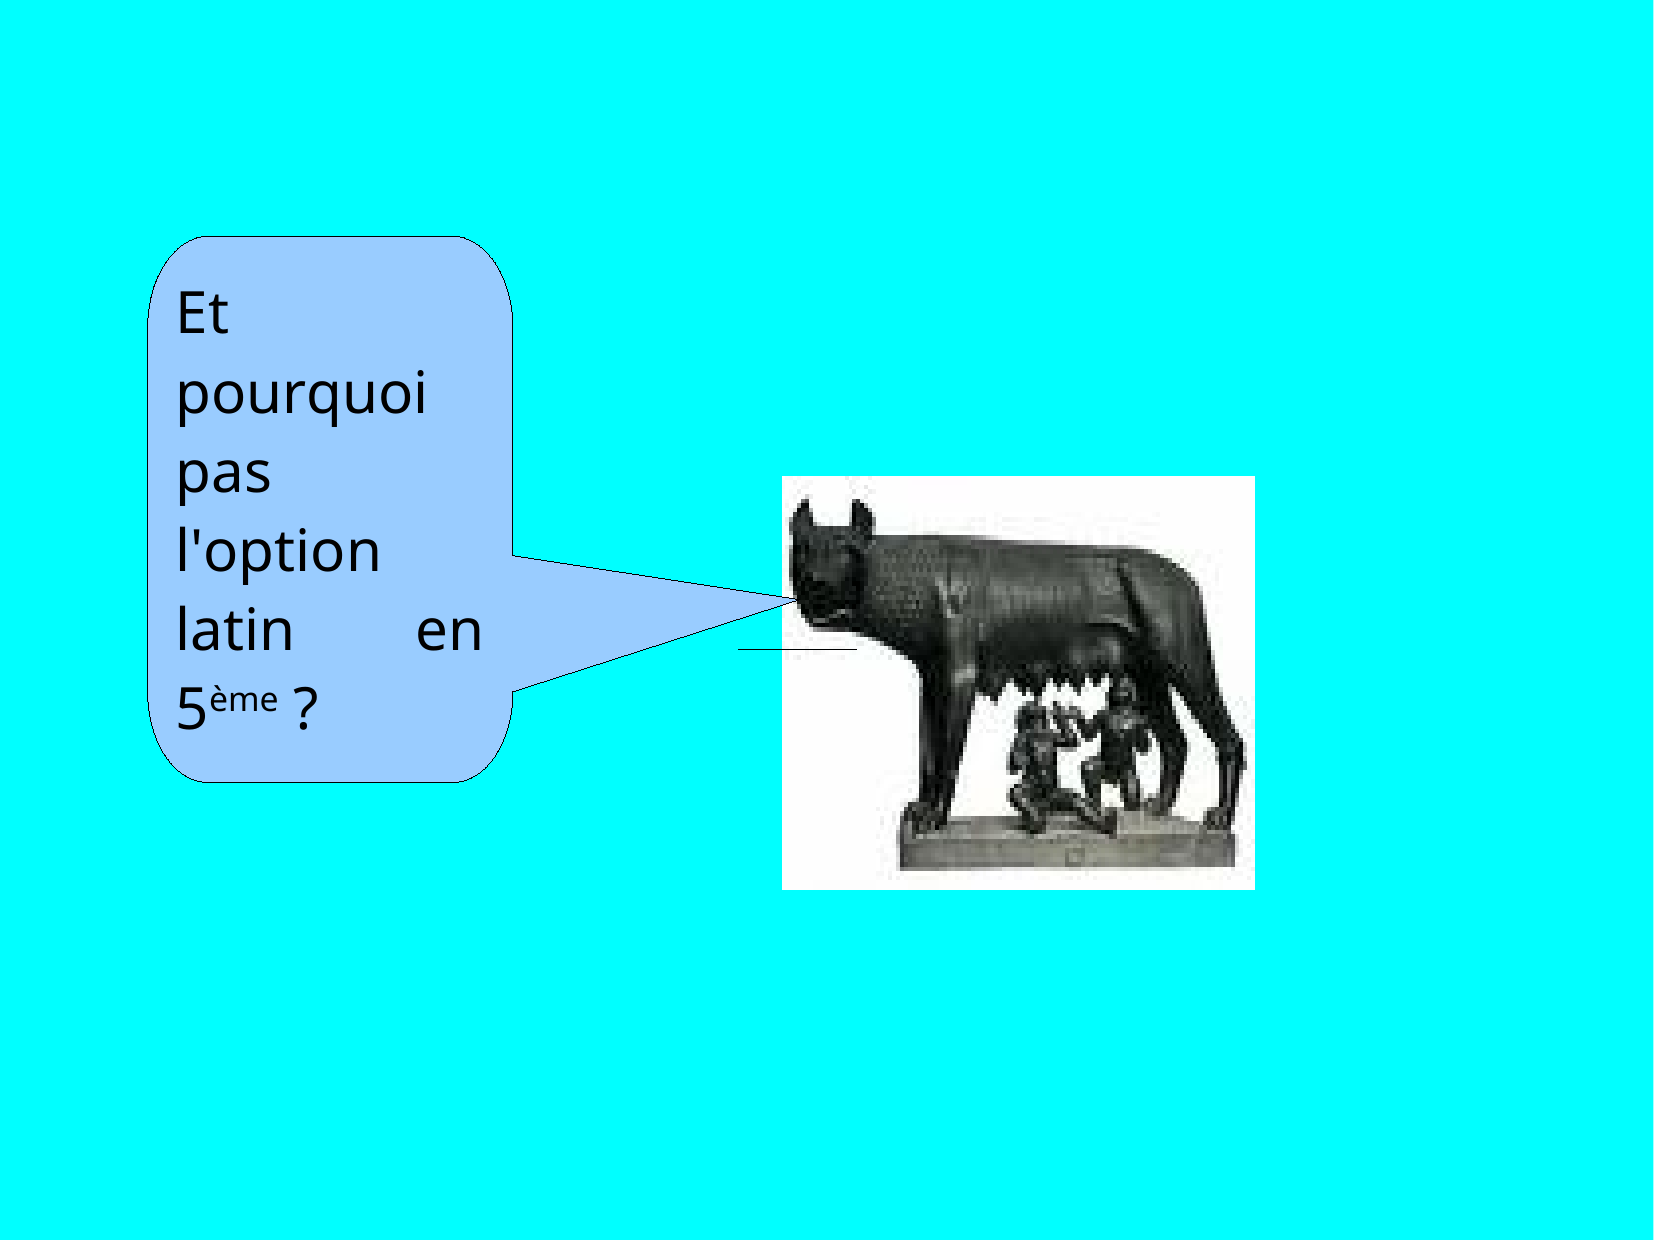

Et pourquoi pas l'option latin en 5ème ?